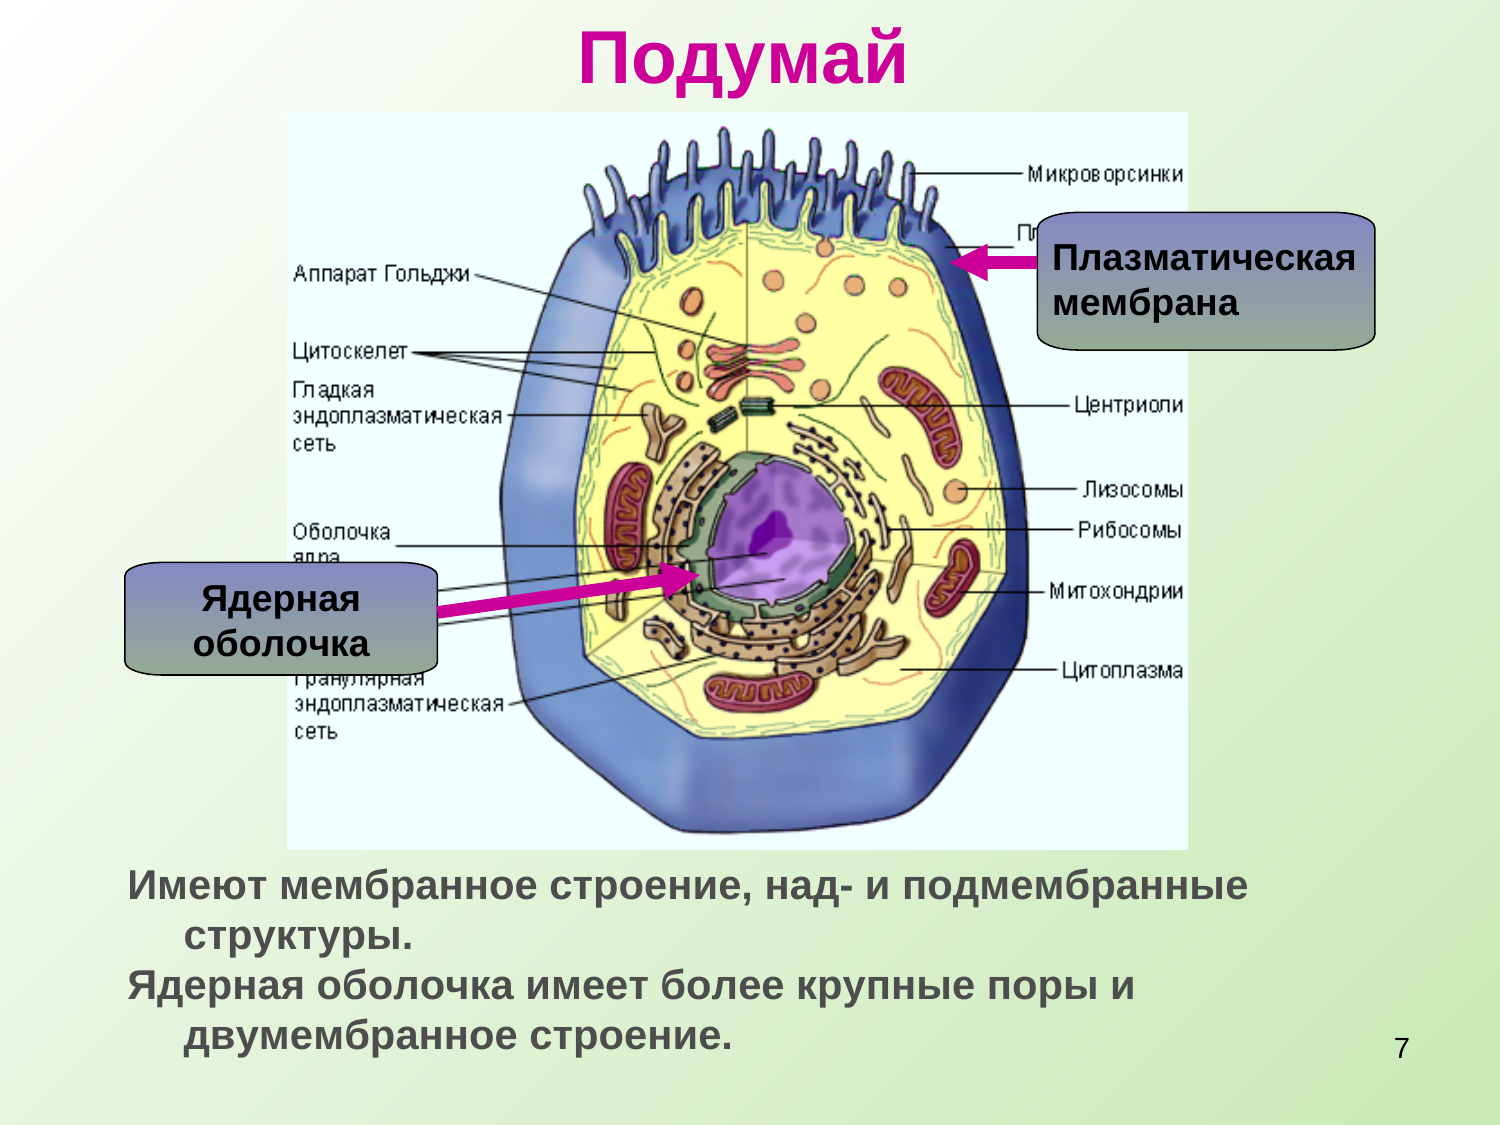

Подумай
Плазматическая
мембрана
Ядерная
оболочка
Имеют мембранное строение, над- и подмембранные структуры.
Ядерная оболочка имеет более крупные поры и двумембранное строение.
7